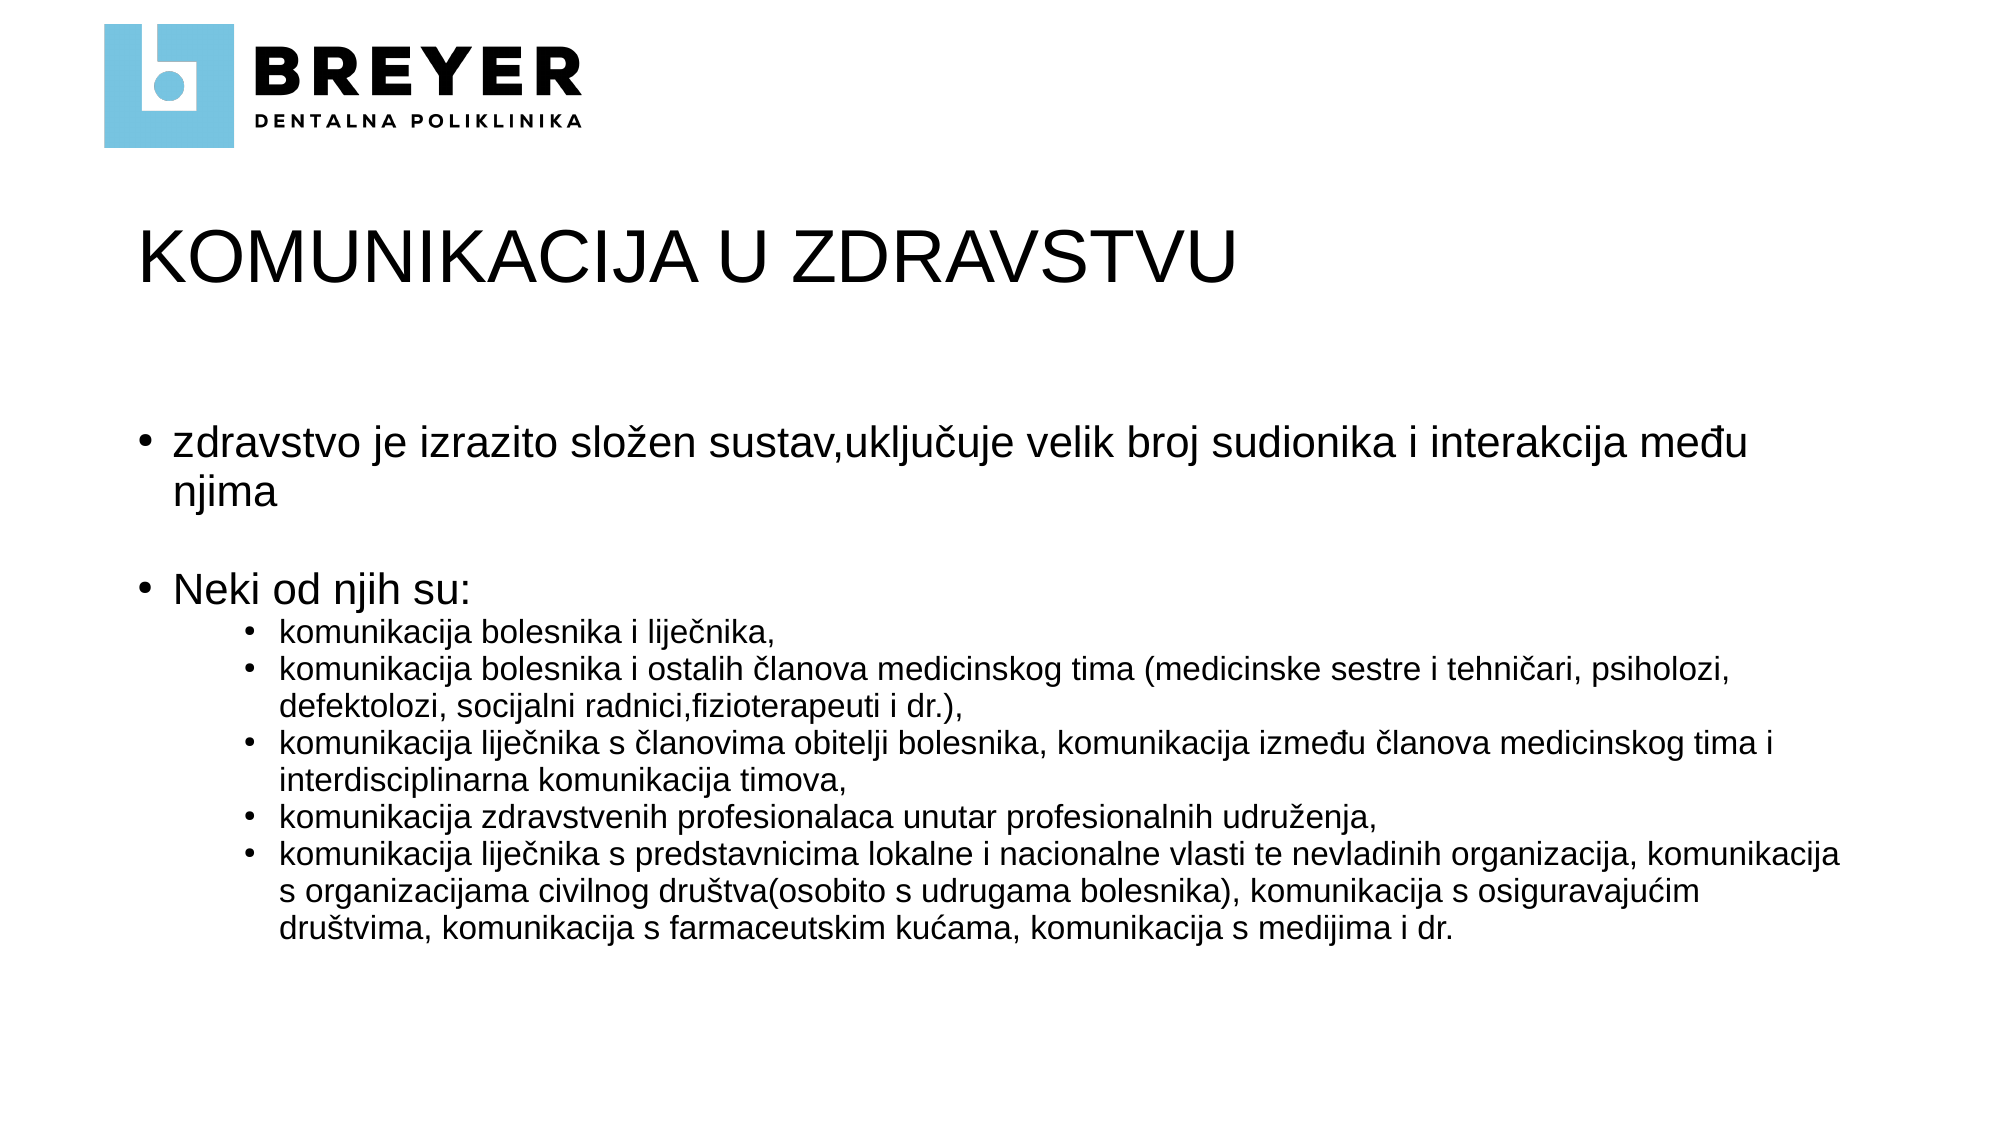

# KOMUNIKACIJA U ZDRAVSTVU
zdravstvo je izrazito složen sustav,uključuje velik broj sudionika i interakcija među njima
Neki od njih su:
komunikacija bolesnika i liječnika,
komunikacija bolesnika i ostalih članova medicinskog tima (medicinske sestre i tehničari, psiholozi, defektolozi, socijalni radnici,fizioterapeuti i dr.),
komunikacija liječnika s članovima obitelji bolesnika, komunikacija između članova medicinskog tima i interdisciplinarna komunikacija timova,
komunikacija zdravstvenih profesionalaca unutar profesionalnih udruženja,
komunikacija liječnika s predstavnicima lokalne i nacionalne vlasti te nevladinih organizacija, komunikacija s organizacijama civilnog društva(osobito s udrugama bolesnika), komunikacija s osiguravajućim društvima, komunikacija s farmaceutskim kućama, komunikacija s medijima i dr.